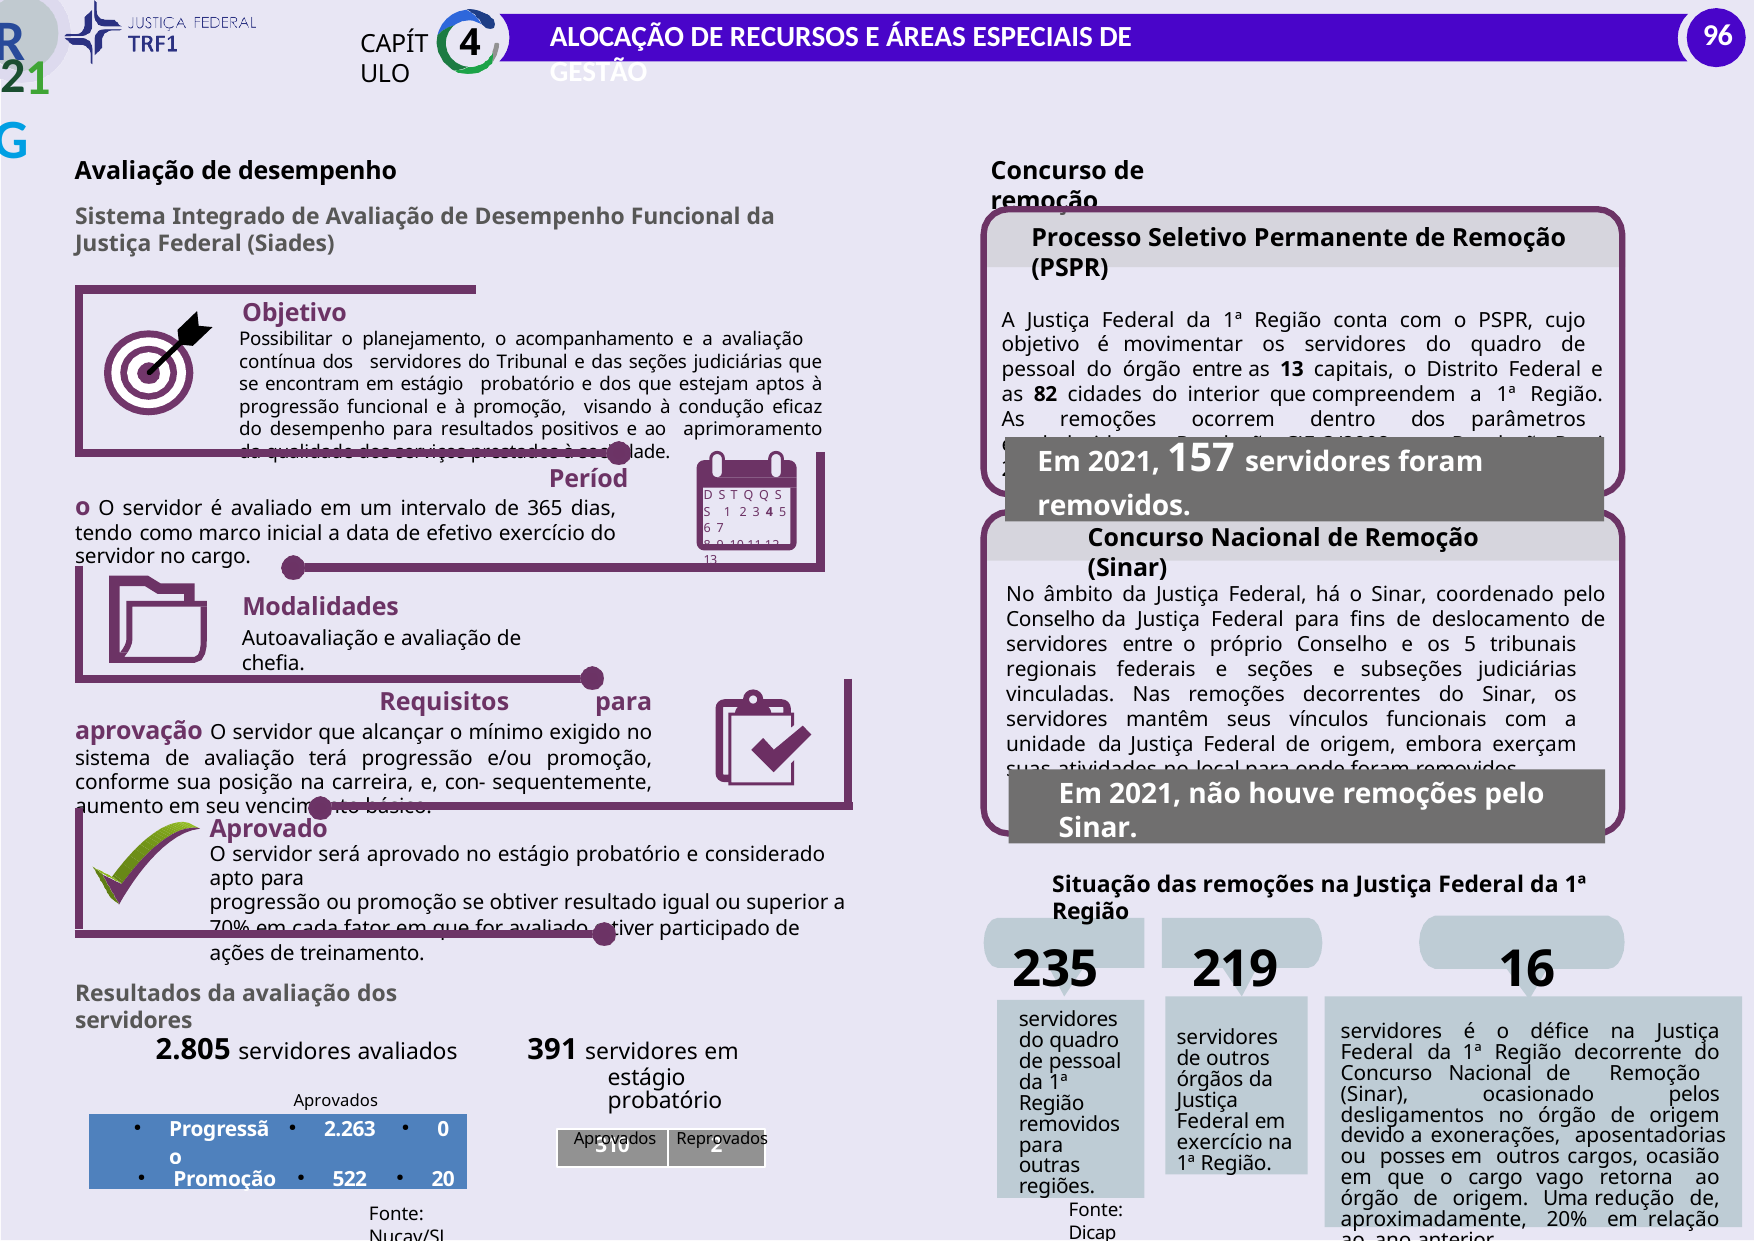

RG
96
21
ALOCAÇÃO DE RECURSOS E ÁREAS ESPECIAIS DE GESTÃO
4
CAPÍTULO
Avaliação de desempenho
Sistema Integrado de Avaliação de Desempenho Funcional da Justiça Federal (Siades)
Concurso de remoção
Processo Seletivo Permanente de Remoção (PSPR)
A Justiça Federal da 1ª Região conta com o PSPR, cujo objetivo é movimentar os servidores do quadro de pessoal do órgão entre as 13 capitais, o Distrito Federal e as 82 cidades do interior que compreendem a 1ª Região. As remoções ocorrem dentro dos parâmetros estabelecidos na Resolução CJF 3/2008 e na Resolução Presi 22/2017 deste Tribunal.
Objetivo
Possibilitar o planejamento, o acompanhamento e a avaliação contínua dos servidores do Tribunal e das seções judiciárias que se encontram em estágio probatório e dos que estejam aptos à progressão funcional e à promoção, visando à condução eficaz do desempenho para resultados positivos e ao aprimoramento da qualidade dos serviços prestados à sociedade.
Em 2021, 157 servidores foram removidos.
Período O servidor é avaliado em um intervalo de 365 dias, tendo como marco inicial a data de efetivo exercício do servidor no cargo.
D S T Q Q S S 1 2 3 4 5 6 7
8 9 10 11 12 13
Concurso Nacional de Remoção (Sinar)
No âmbito da Justiça Federal, há o Sinar, coordenado pelo Conselho da Justiça Federal para fins de deslocamento de servidores entre o próprio Conselho e os 5 tribunais regionais federais e seções e subseções judiciárias vinculadas. Nas remoções decorrentes do Sinar, os servidores mantêm seus vínculos funcionais com a unidade da Justiça Federal de origem, embora exerçam suas atividades no local para onde foram removidos.
Modalidades
Autoavaliação e avaliação de chefia.
Requisitos para aprovação O servidor que alcançar o mínimo exigido no sistema de avaliação terá progressão e/ou promoção, conforme sua posição na carreira, e, con- sequentemente, aumento em seu vencimento básico.
Em 2021, não houve remoções pelo Sinar.
Aprovado
O servidor será aprovado no estágio probatório e considerado apto para
progressão ou promoção se obtiver resultado igual ou superior a 70% em cada fator em que for avaliado e tiver participado de ações de treinamento.
Situação das remoções na Justiça Federal da 1ª Região
235	219	16
Resultados da avaliação dos servidores
servidores de outros órgãos da Justiça Federal em exercício na 1ª Região.
servidores do quadro de pessoal da 1ª Região removidos para outras regiões.
servidores é o défice na Justiça Federal da 1ª Região decorrente do Concurso Nacional de Remoção (Sinar), ocasionado pelos desligamentos no órgão de origem devido a exonerações, aposentadorias ou posses em outros cargos, ocasião em que o cargo vago retorna ao órgão de origem. Uma redução de, aproximadamente, 20% em relação ao ano anterior.
2.805 servidores avaliados
Aprovados Reprovados
391 servidores em estágio probatório
Aprovados	Reprovados
| Progressão | 2.263 | 0 |
| --- | --- | --- |
| Promoção | 522 | 20 |
310
2
Fonte: Dicap
Fonte: Nucav/SJ